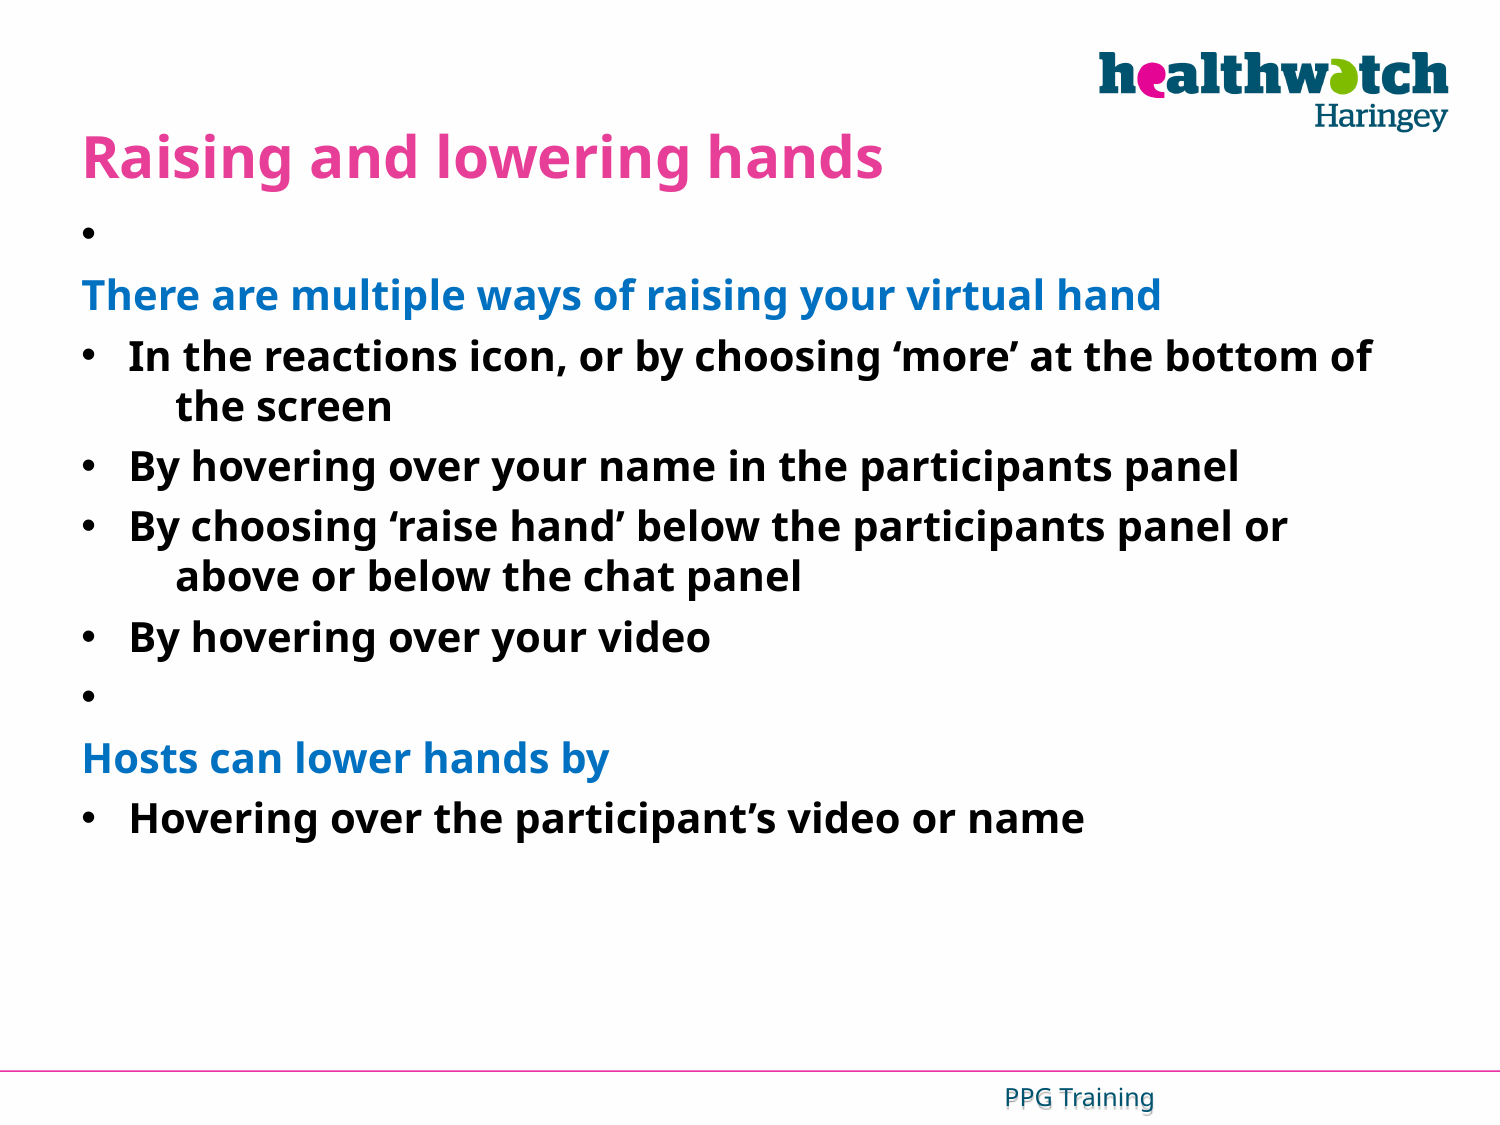

Raising and lowering hands
There are multiple ways of raising your virtual hand
In the reactions icon, or by choosing ‘more’ at the bottom of the screen
By hovering over your name in the participants panel
By choosing ‘raise hand’ below the participants panel or above or below the chat panel
By hovering over your video
Hosts can lower hands by
Hovering over the participant’s video or name